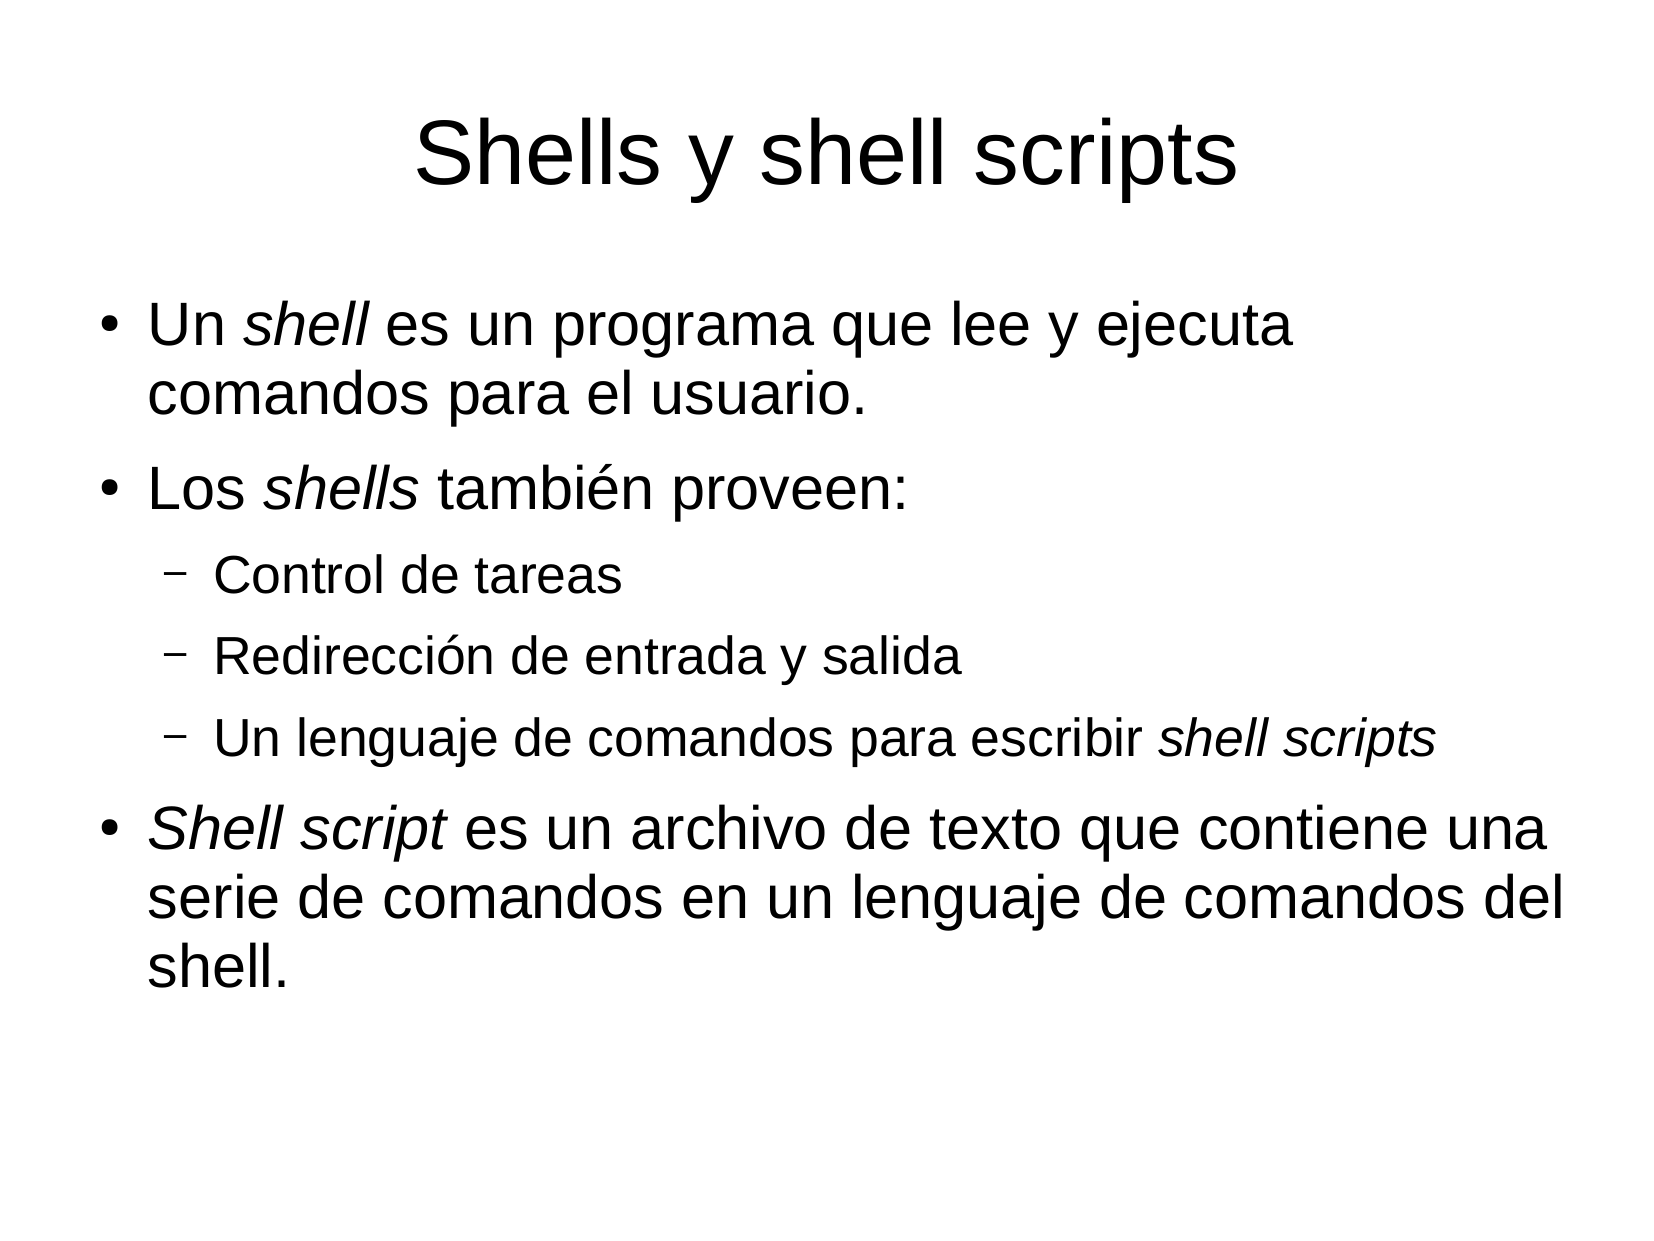

# Shells y shell scripts
Un shell es un programa que lee y ejecuta comandos para el usuario.
Los shells también proveen:
Control de tareas
Redirección de entrada y salida
Un lenguaje de comandos para escribir shell scripts
Shell script es un archivo de texto que contiene una serie de comandos en un lenguaje de comandos del shell.